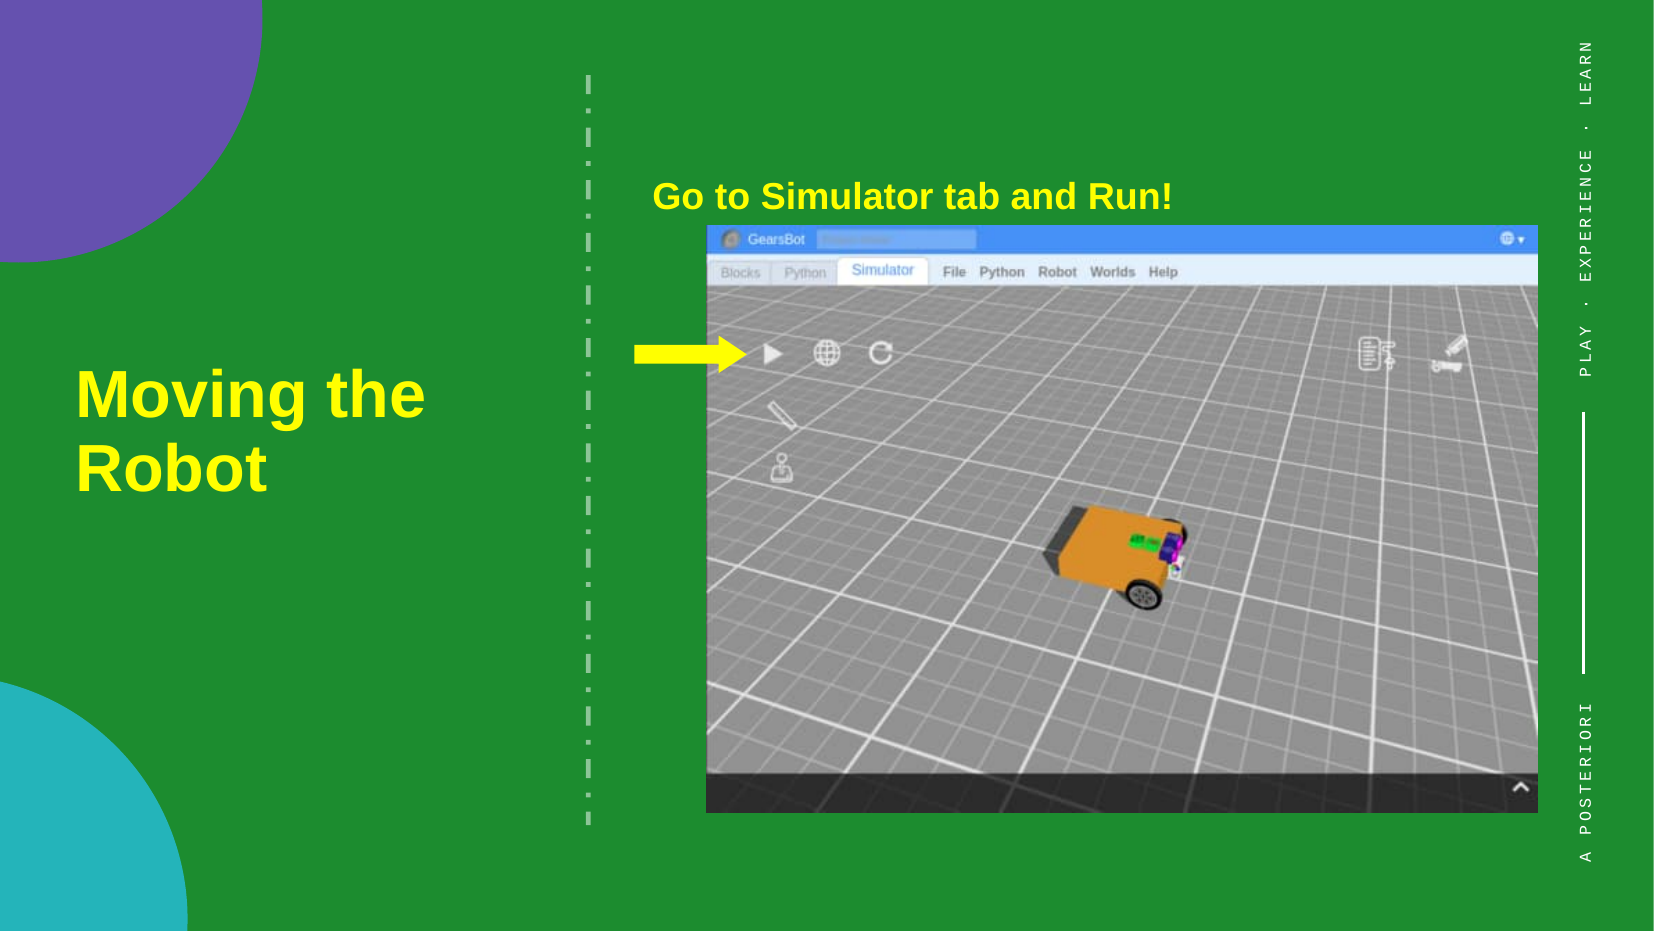

Go to Simulator tab and Run!
# Moving the Robot